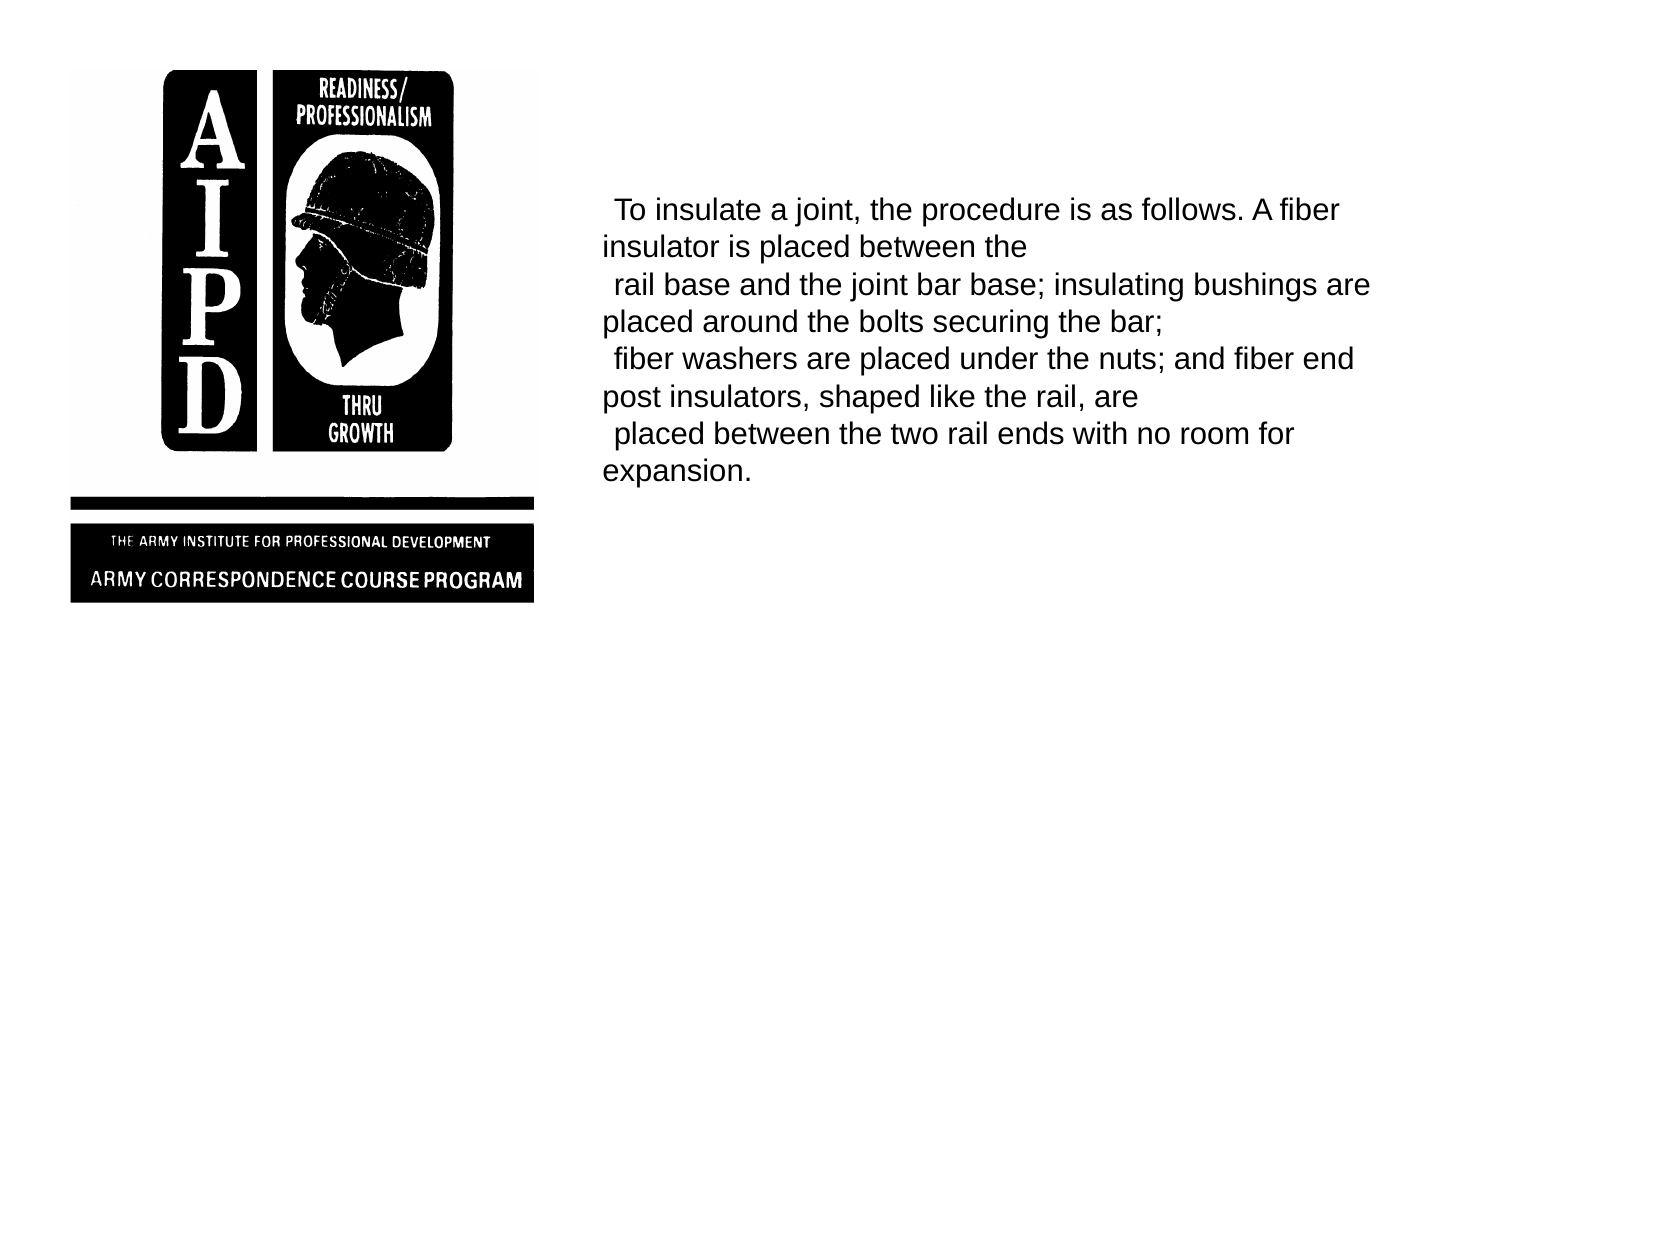

To insulate a joint, the procedure is as follows. A fiber insulator is placed between the
rail base and the joint bar base; insulating bushings are placed around the bolts securing the bar;
fiber washers are placed under the nuts; and fiber end post insulators, shaped like the rail, are
placed between the two rail ends with no room for expansion.